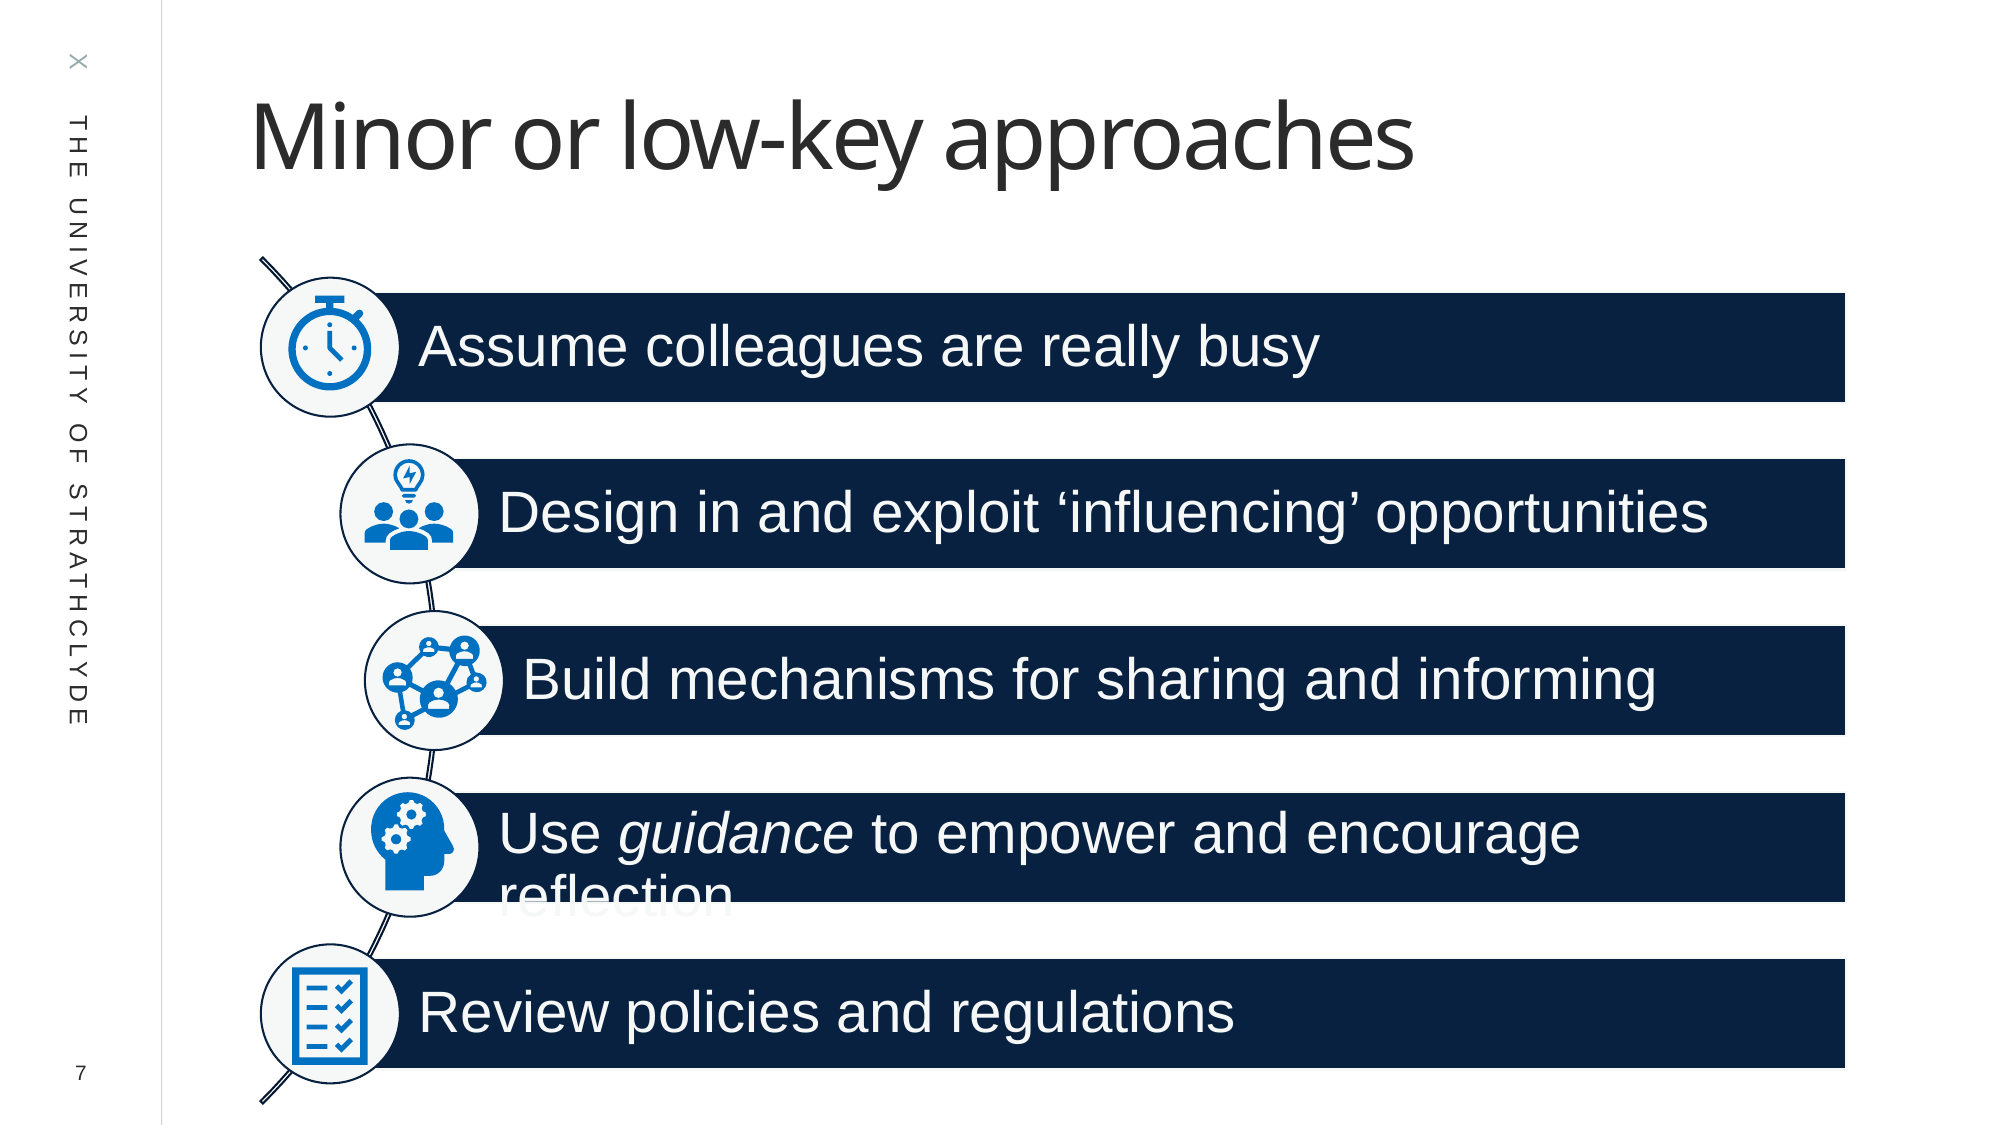

Assume colleagues are really busy
Design in and exploit ‘influencing’ opportunities
Build mechanisms for sharing and informing
Use guidance to empower and encourage reflection
Review policies and regulations
Minor or low-key approaches